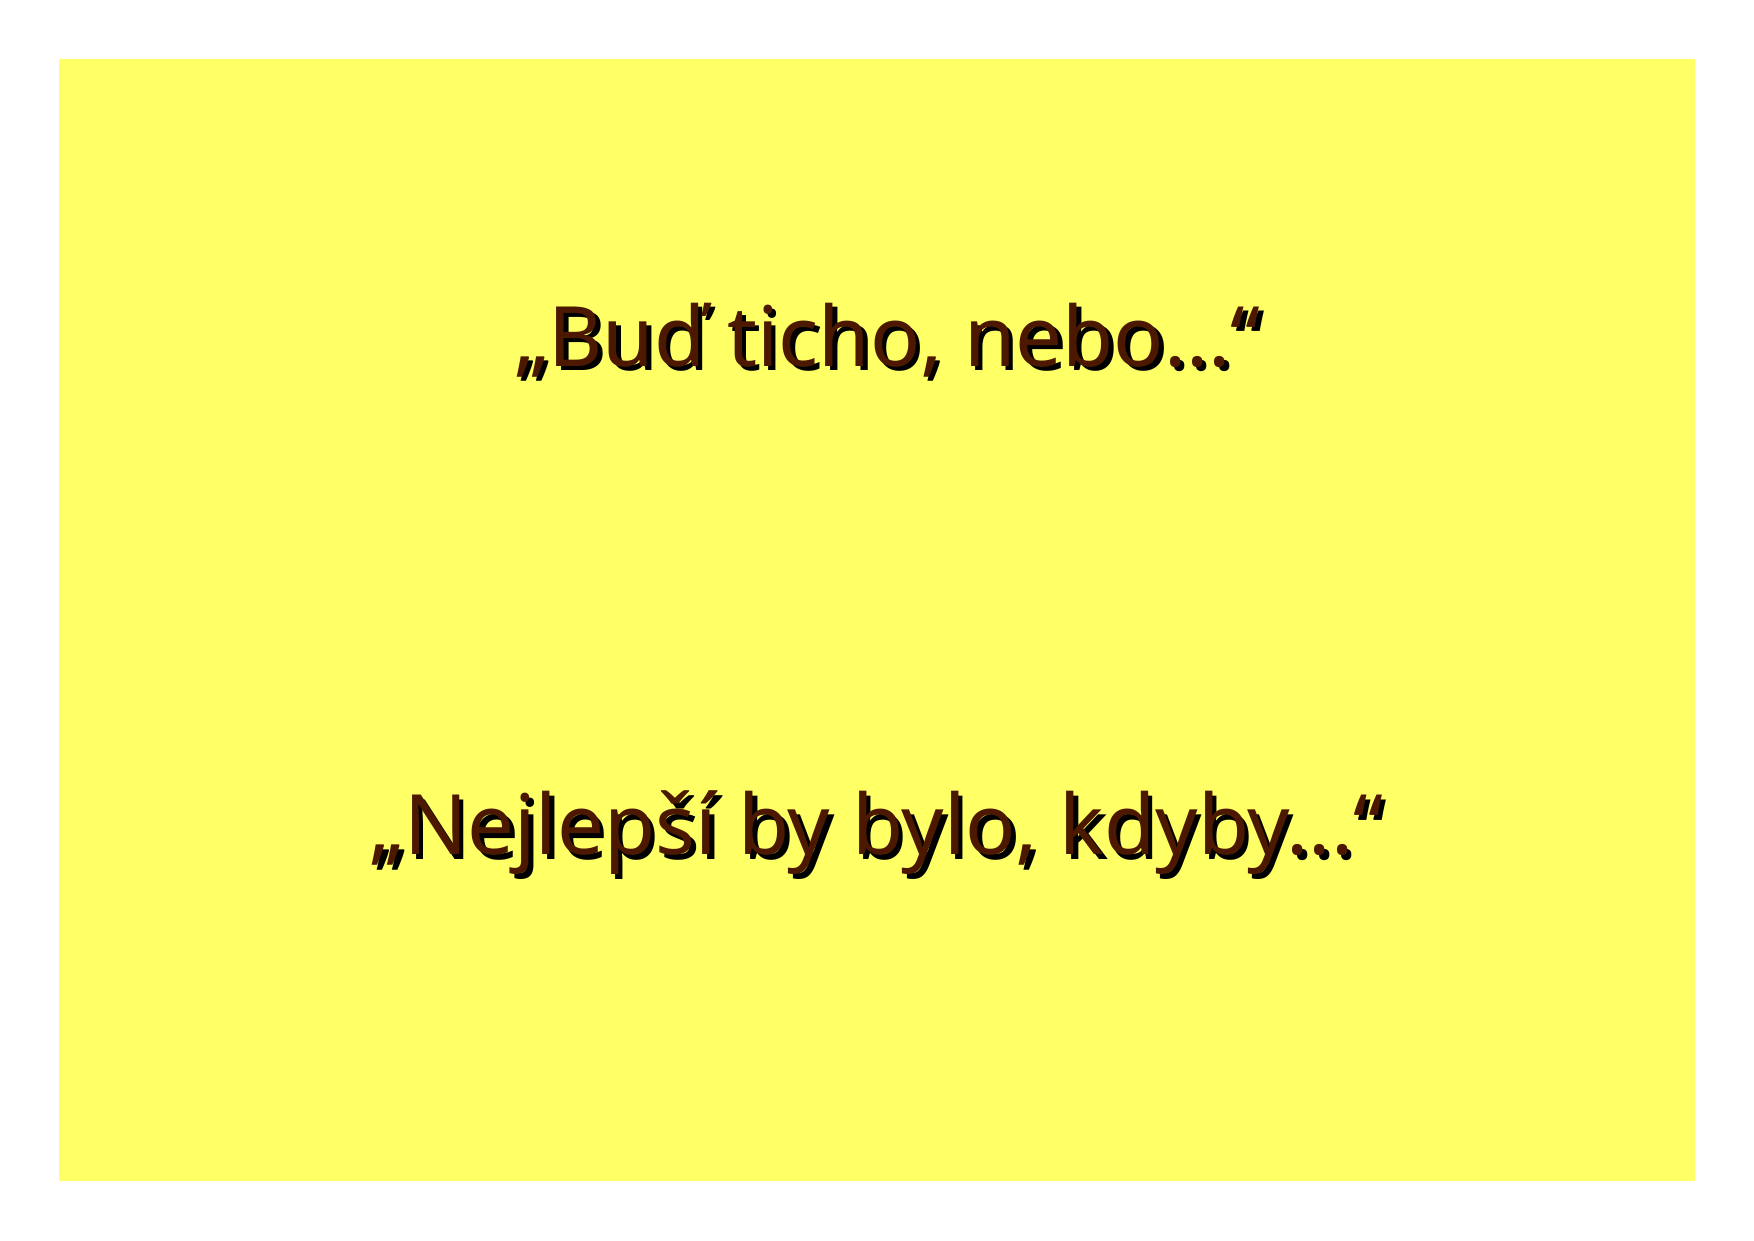

# „Buď ticho, nebo...“
„Nejlepší by bylo, kdyby...“